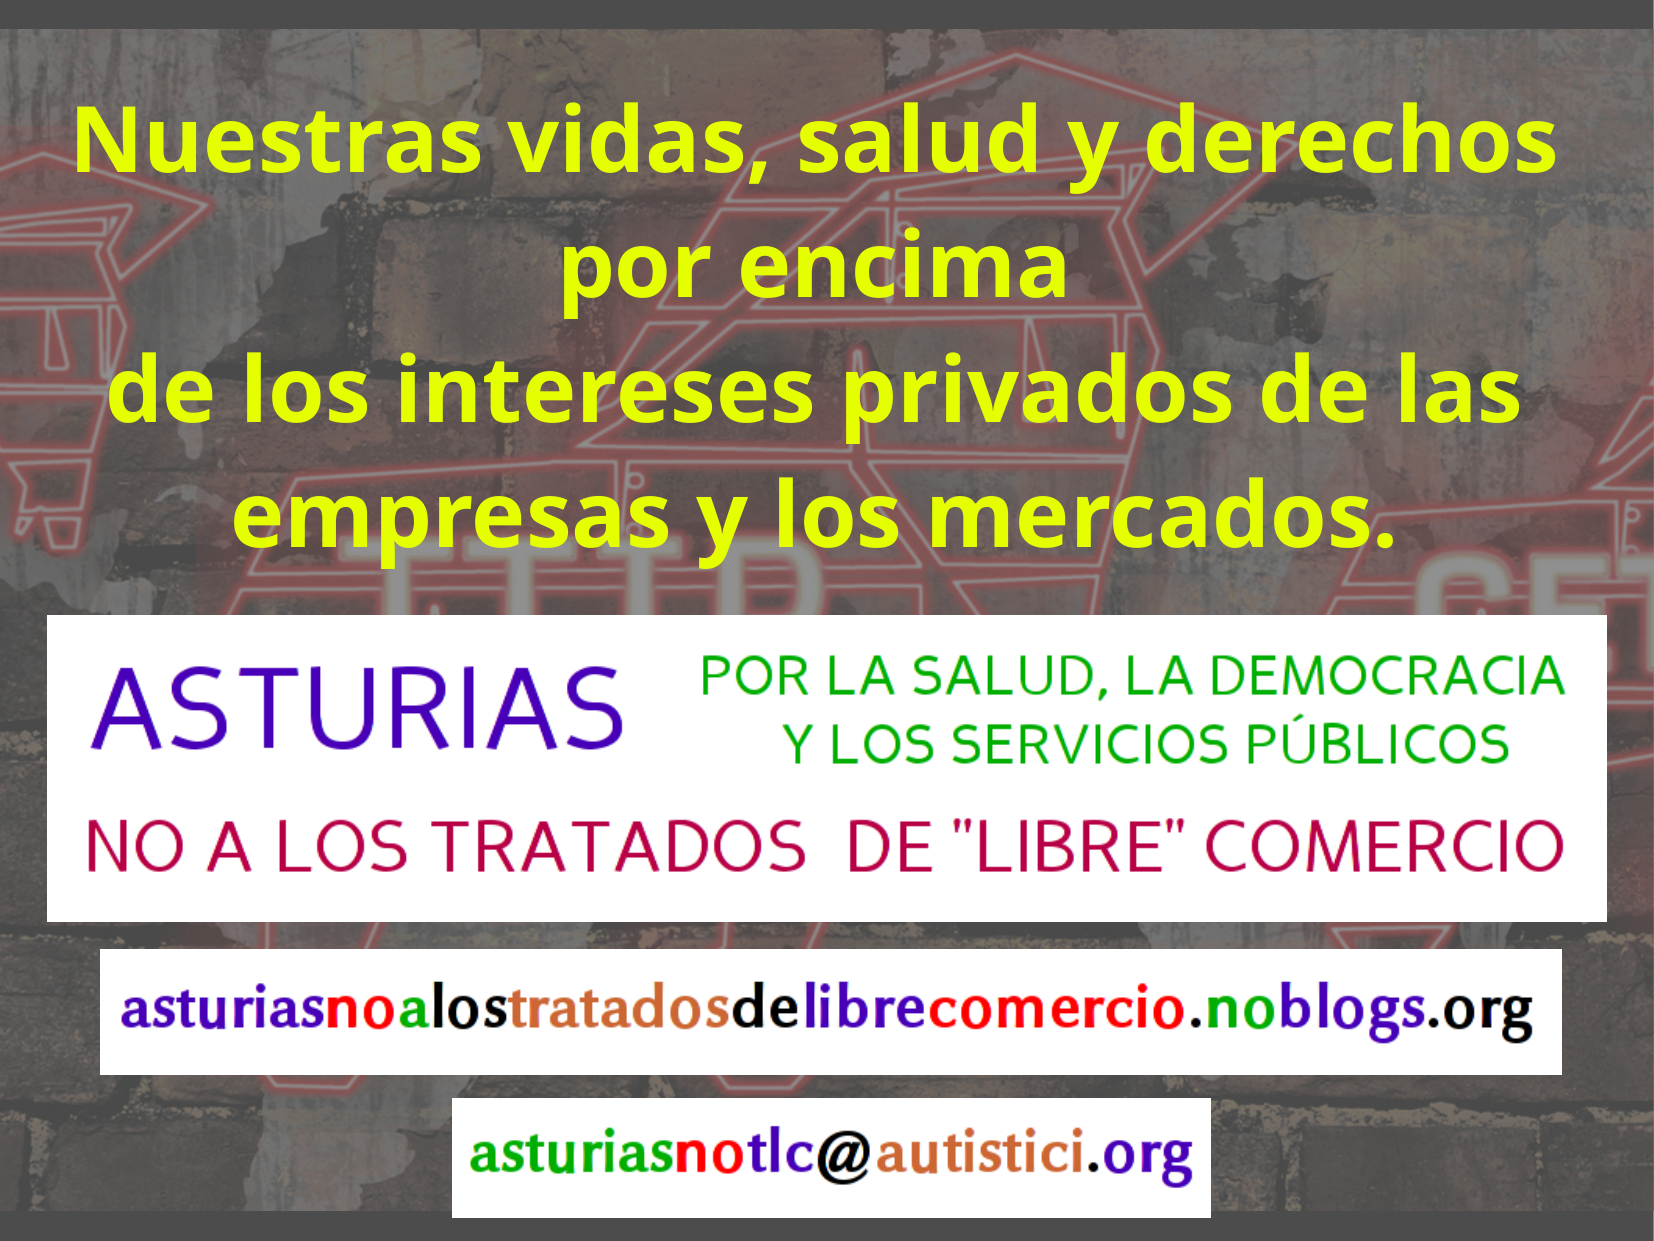

# Nuestras vidas, salud y derechos por encima de los intereses privados de las empresas y los mercados.